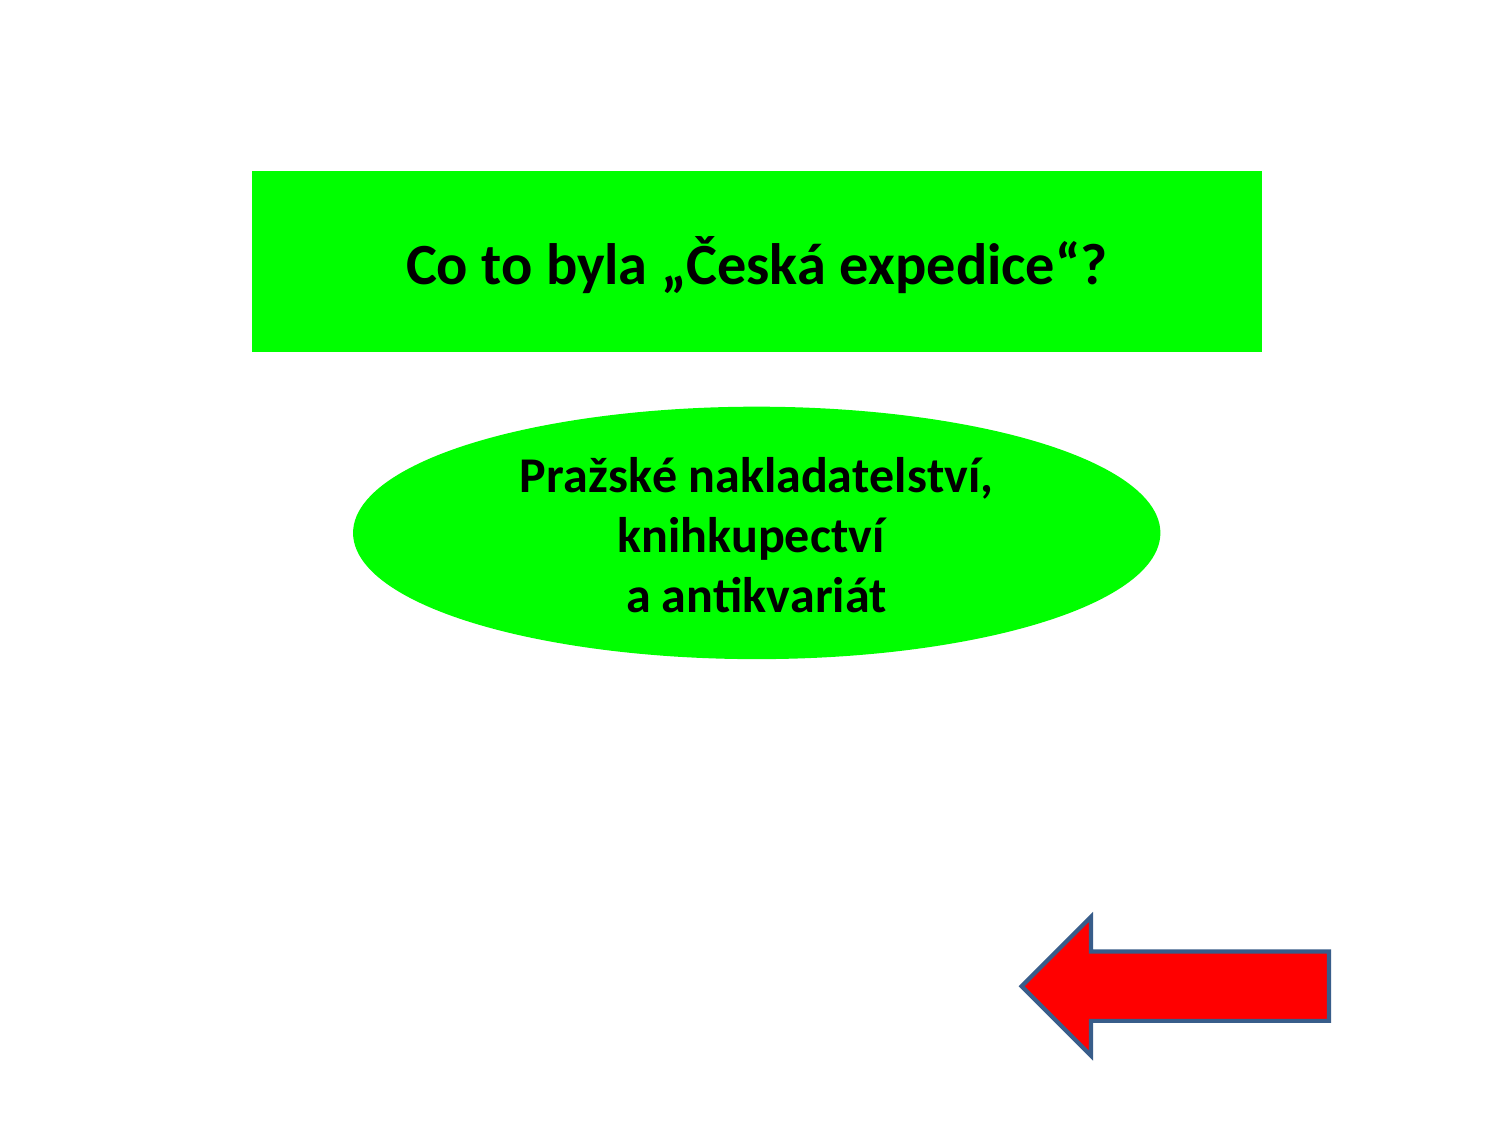

Co to byla „Česká expedice“?
Pražské nakladatelství, knihkupectví
a antikvariát